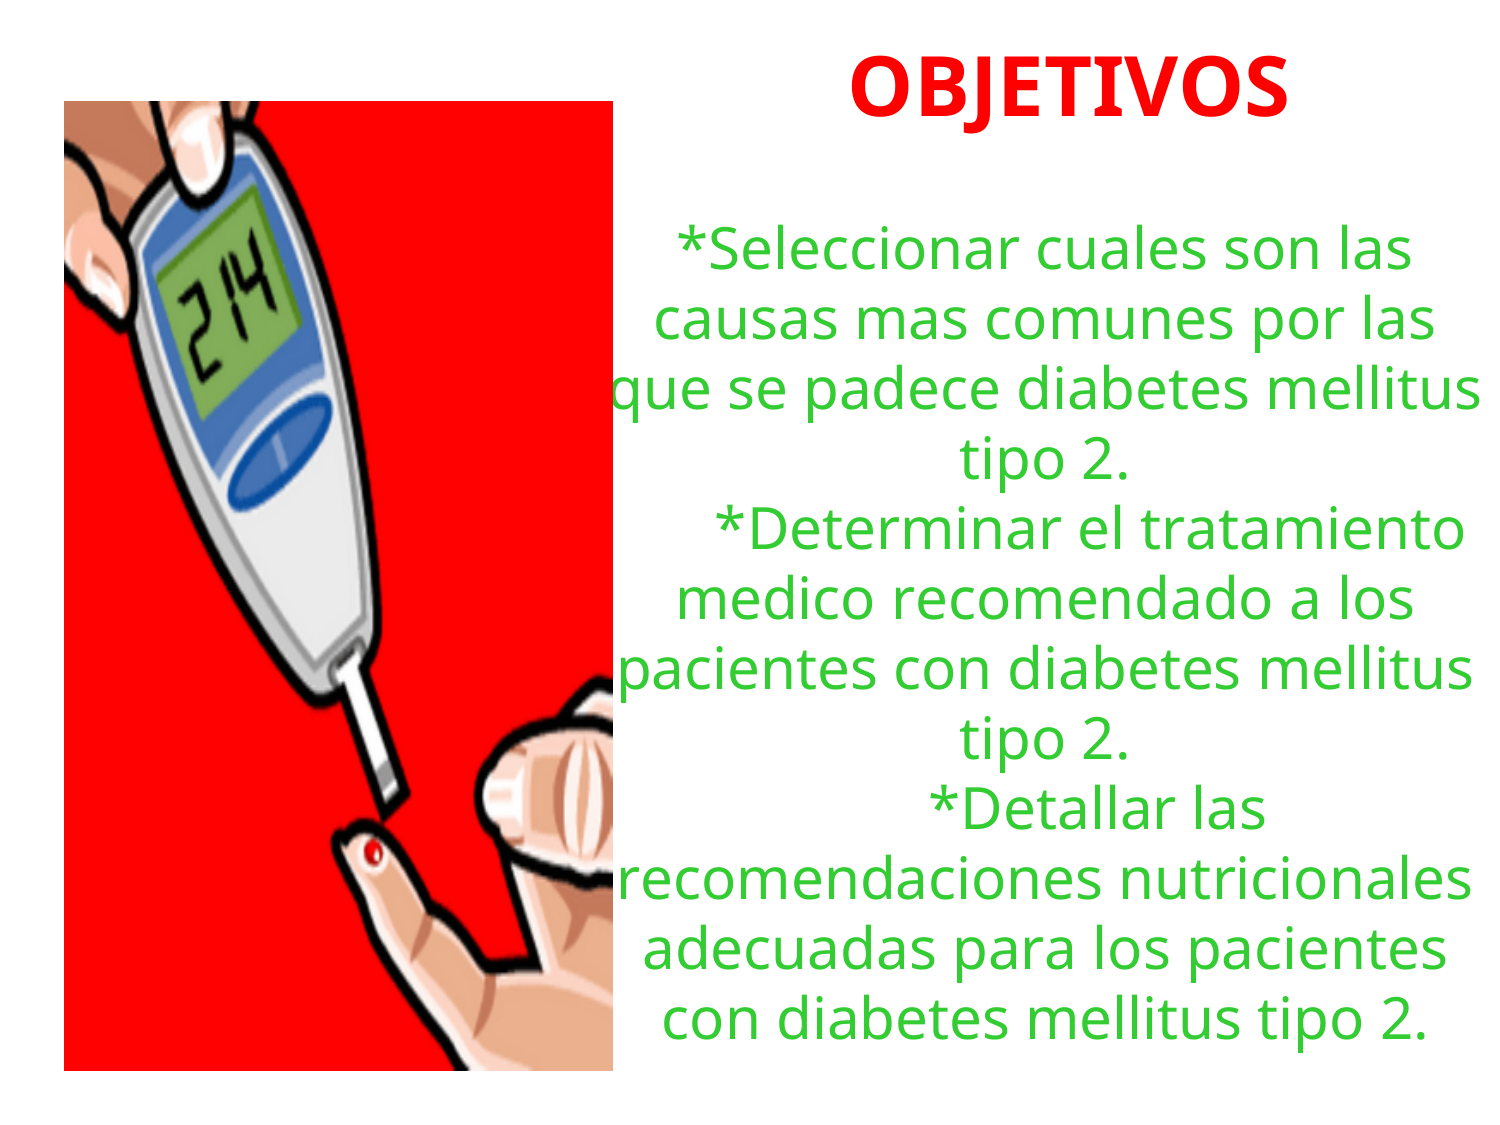

OBJETIVOS
# *Seleccionar cuales son las causas mas comunes por las que se padece diabetes mellitus tipo 2. *Determinar el tratamiento medico recomendado a los pacientes con diabetes mellitus tipo 2. *Detallar las recomendaciones nutricionales adecuadas para los pacientes con diabetes mellitus tipo 2.